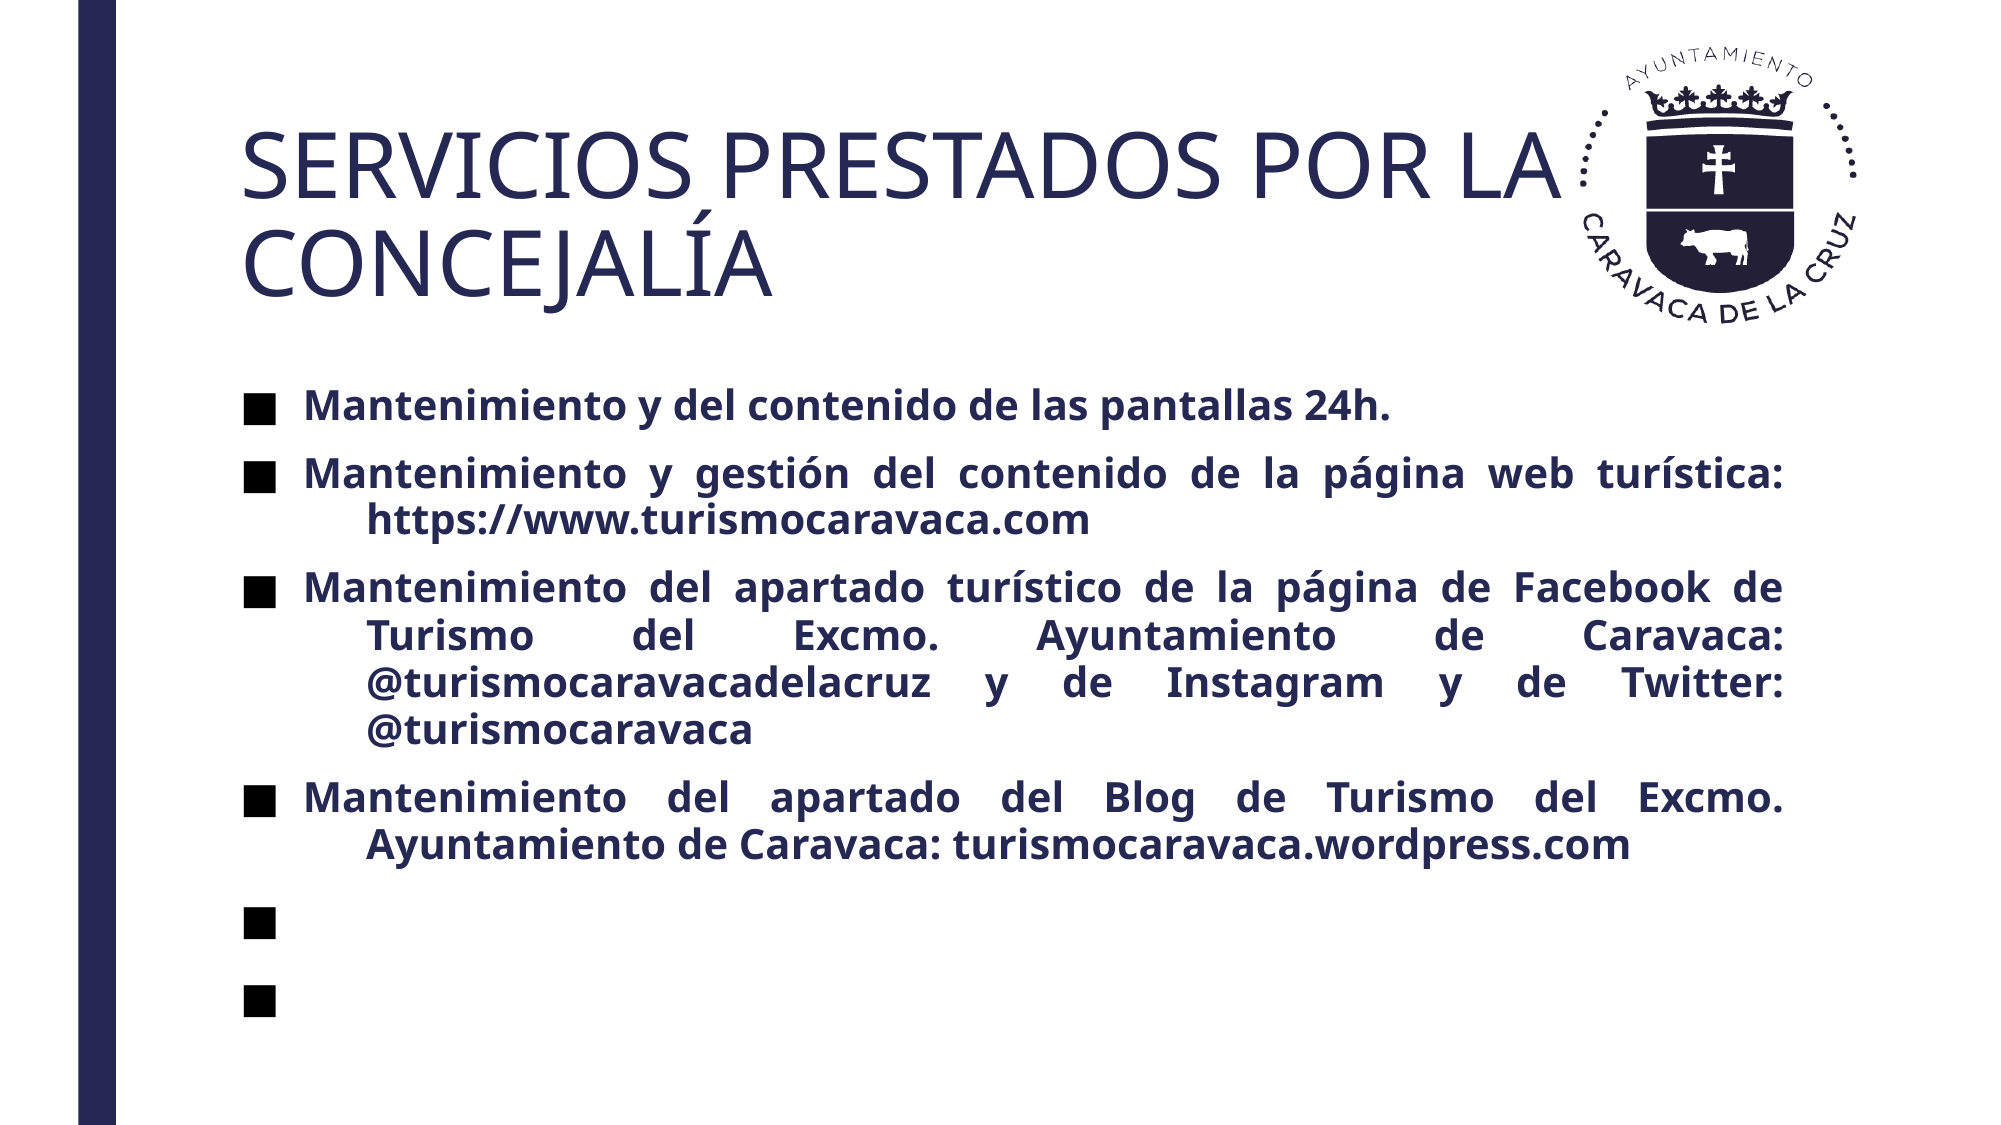

# SERVICIOS PRESTADOS POR LA CONCEJALÍA
Mantenimiento y del contenido de las pantallas 24h.
Mantenimiento y gestión del contenido de la página web turística: https://www.turismocaravaca.com
Mantenimiento del apartado turístico de la página de Facebook de Turismo del Excmo. Ayuntamiento de Caravaca: @turismocaravacadelacruz y de Instagram y de Twitter: @turismocaravaca
Mantenimiento del apartado del Blog de Turismo del Excmo. Ayuntamiento de Caravaca: turismocaravaca.wordpress.com